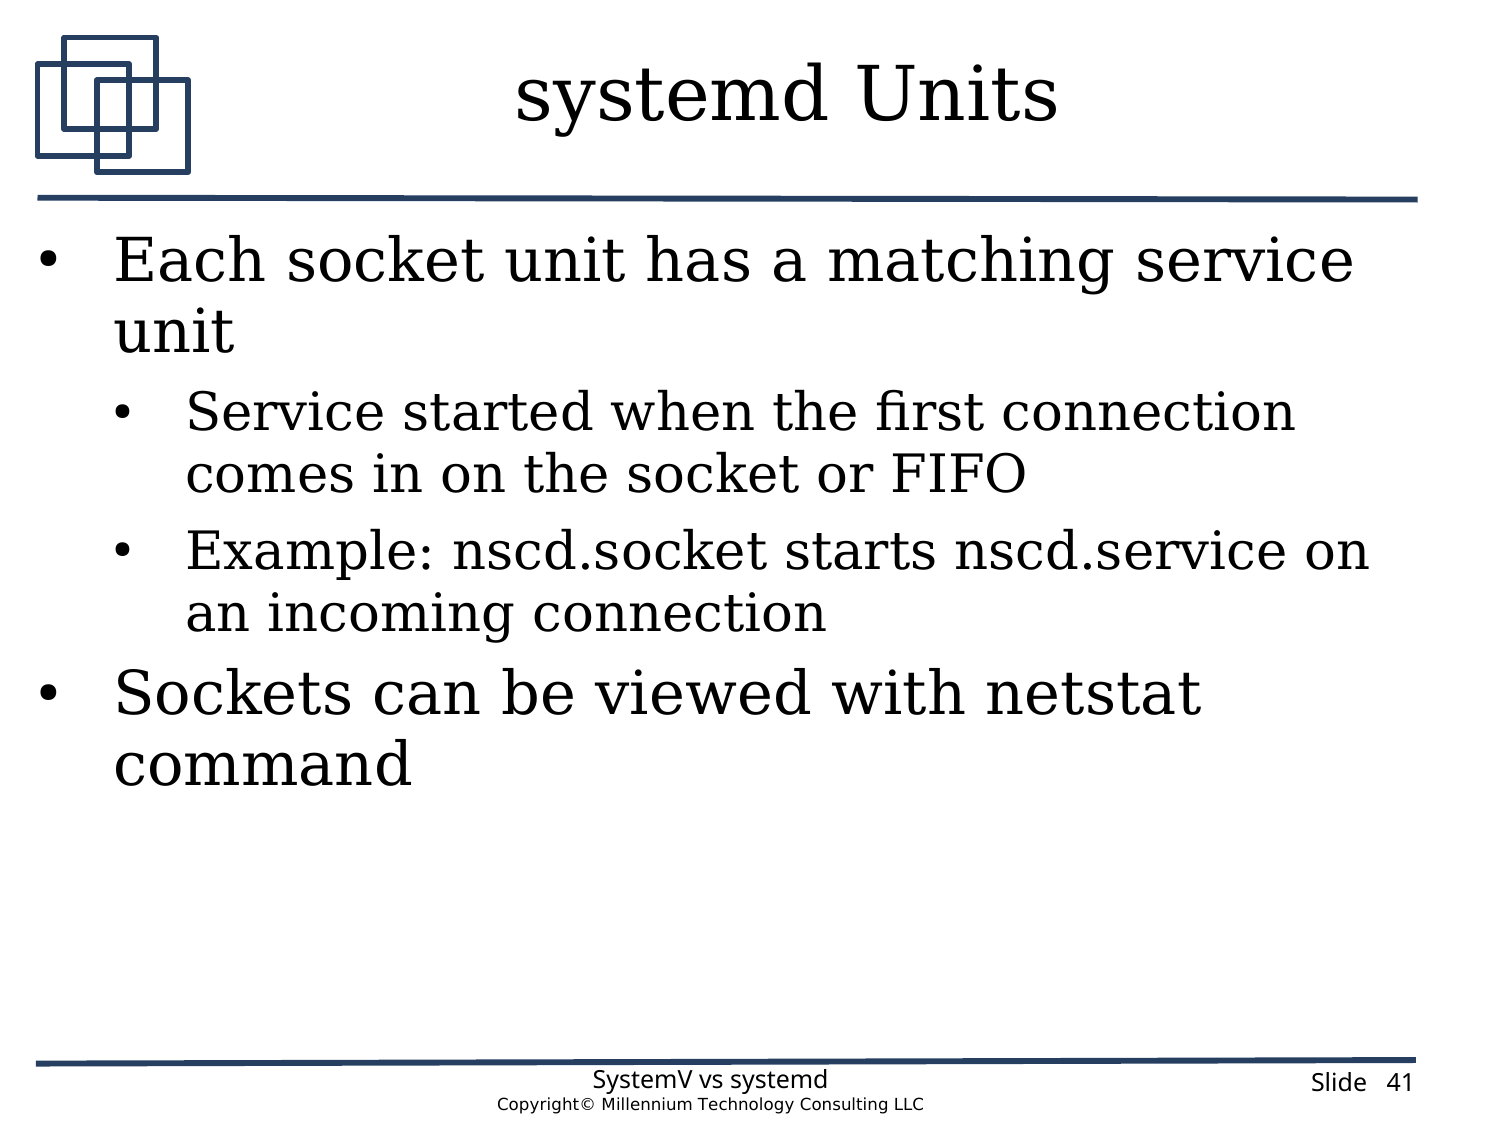

# systemd Units
Each socket unit has a matching service unit
Service started when the first connection comes in on the socket or FIFO
Example: nscd.socket starts nscd.service on an incoming connection
Sockets can be viewed with netstat command